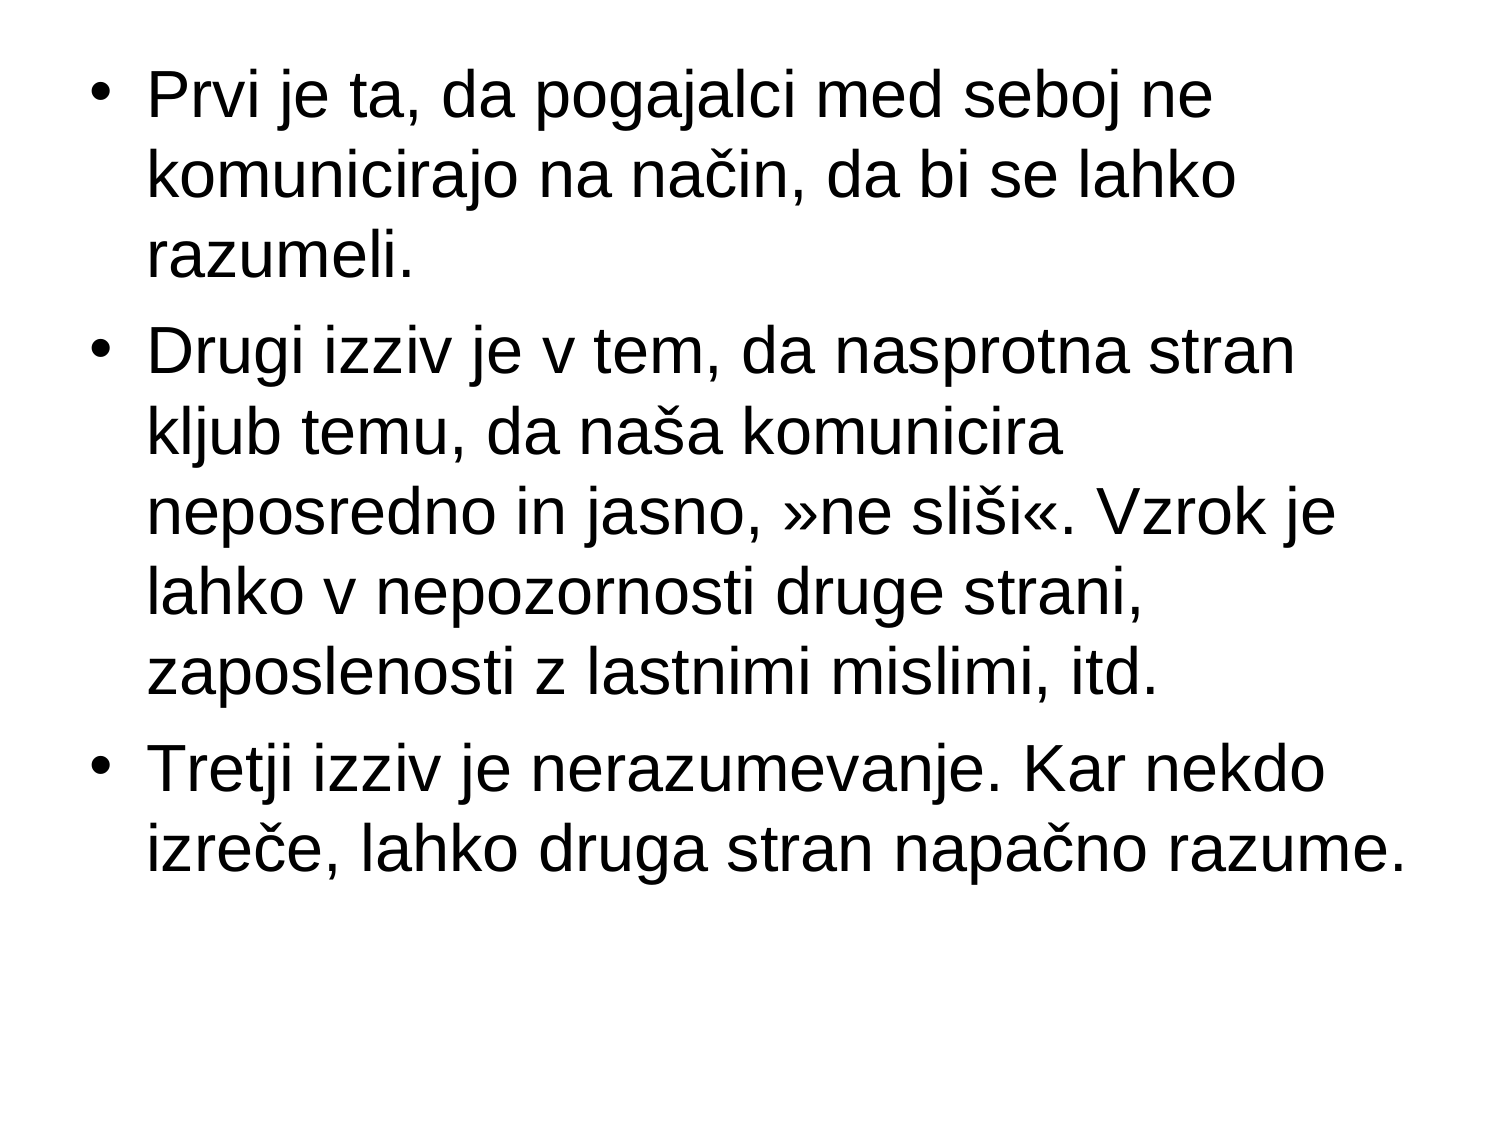

Prvi je ta, da pogajalci med seboj ne komunicirajo na način, da bi se lahko razumeli.
Drugi izziv je v tem, da nasprotna stran kljub temu, da naša komunicira neposredno in jasno, »ne sliši«. Vzrok je lahko v nepozornosti druge strani, zaposlenosti z lastnimi mislimi, itd.
Tretji izziv je nerazumevanje. Kar nekdo izreče, lahko druga stran napačno razume.
#